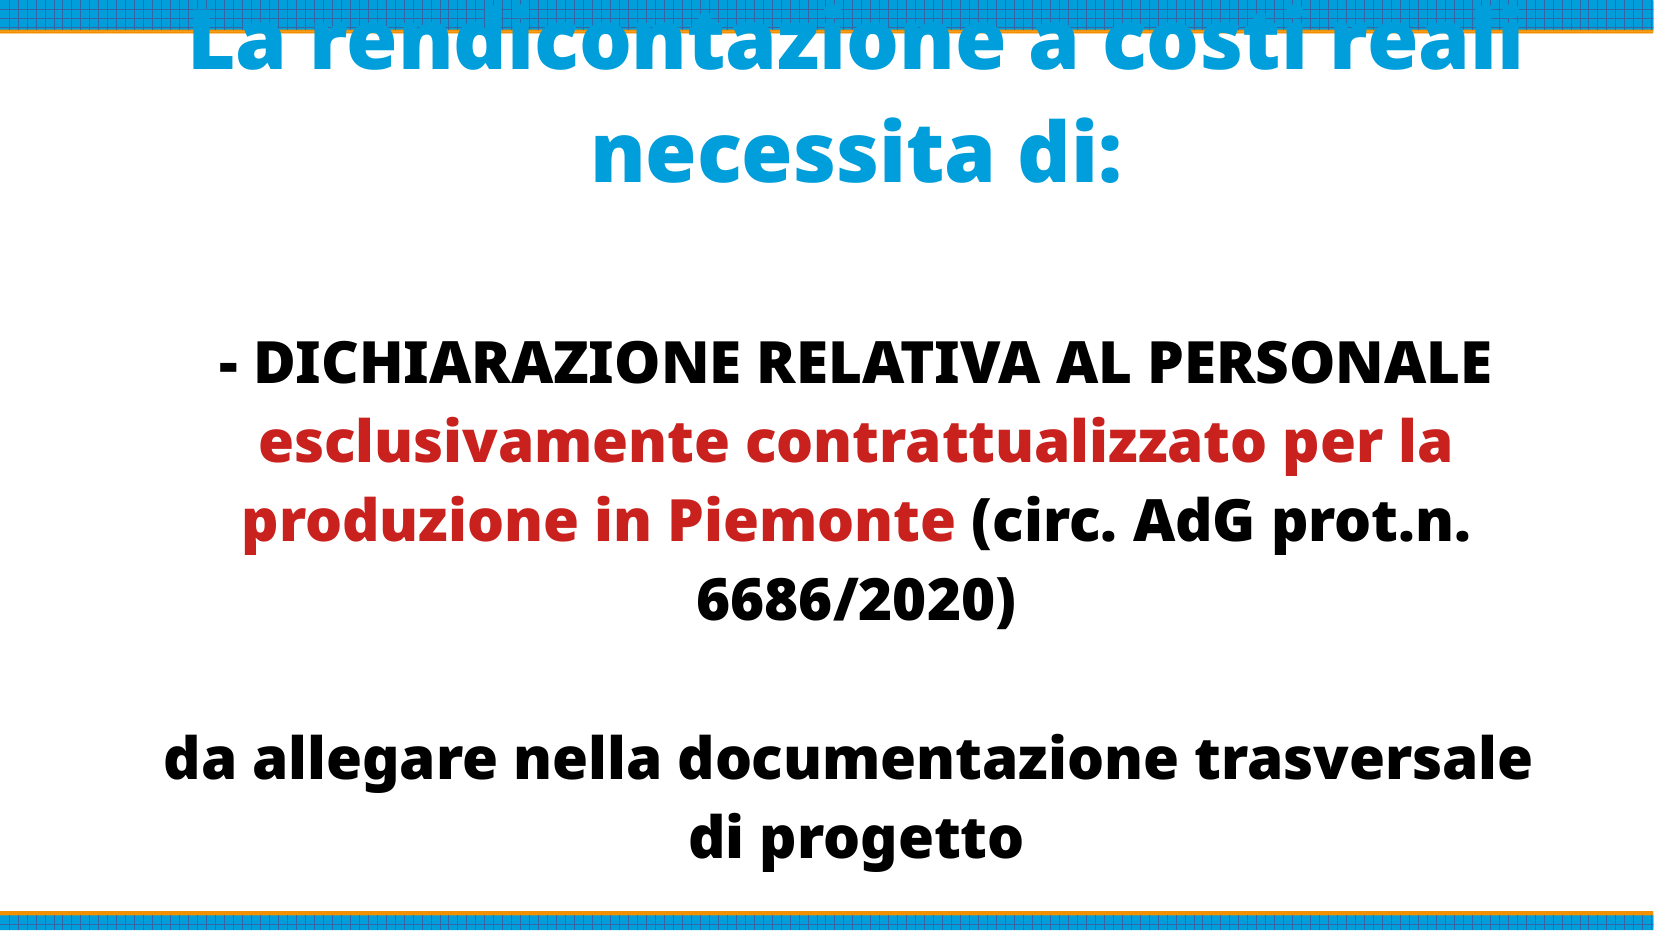

# La rendicontazione a costi reali necessita di:
- DICHIARAZIONE RELATIVA AL PERSONALE esclusivamente contrattualizzato per la produzione in Piemonte (circ. AdG prot.n. 6686/2020)
da allegare nella documentazione trasversale
di progetto